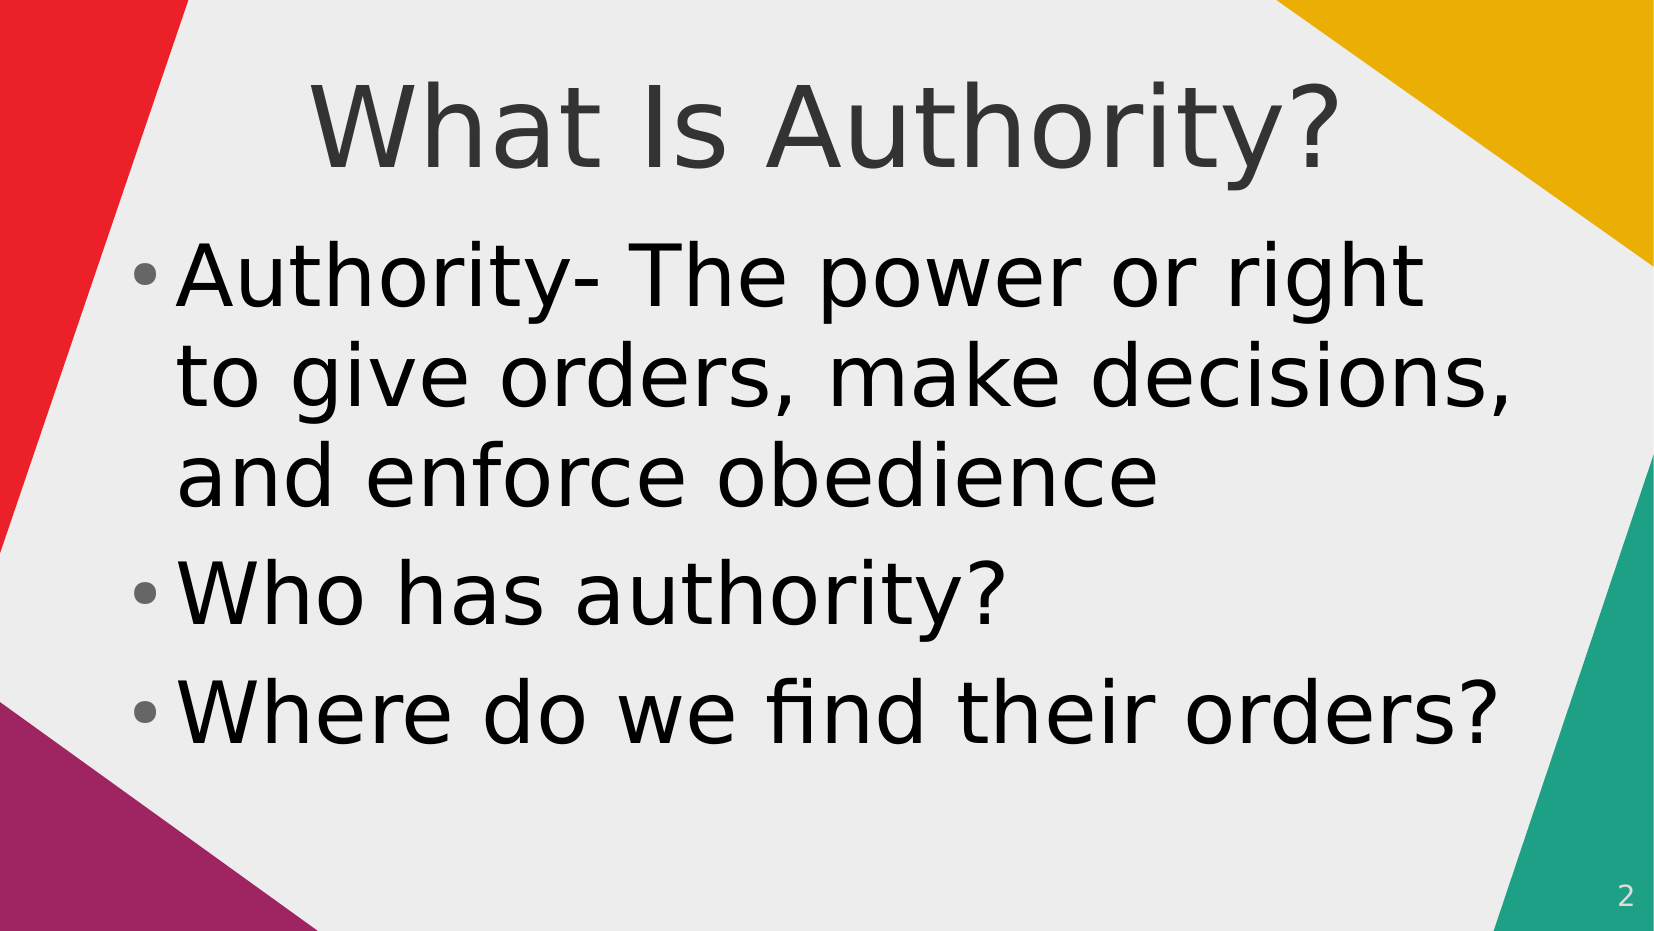

# What Is Authority?
Authority- The power or right to give orders, make decisions, and enforce obedience
Who has authority?
Where do we find their orders?
2